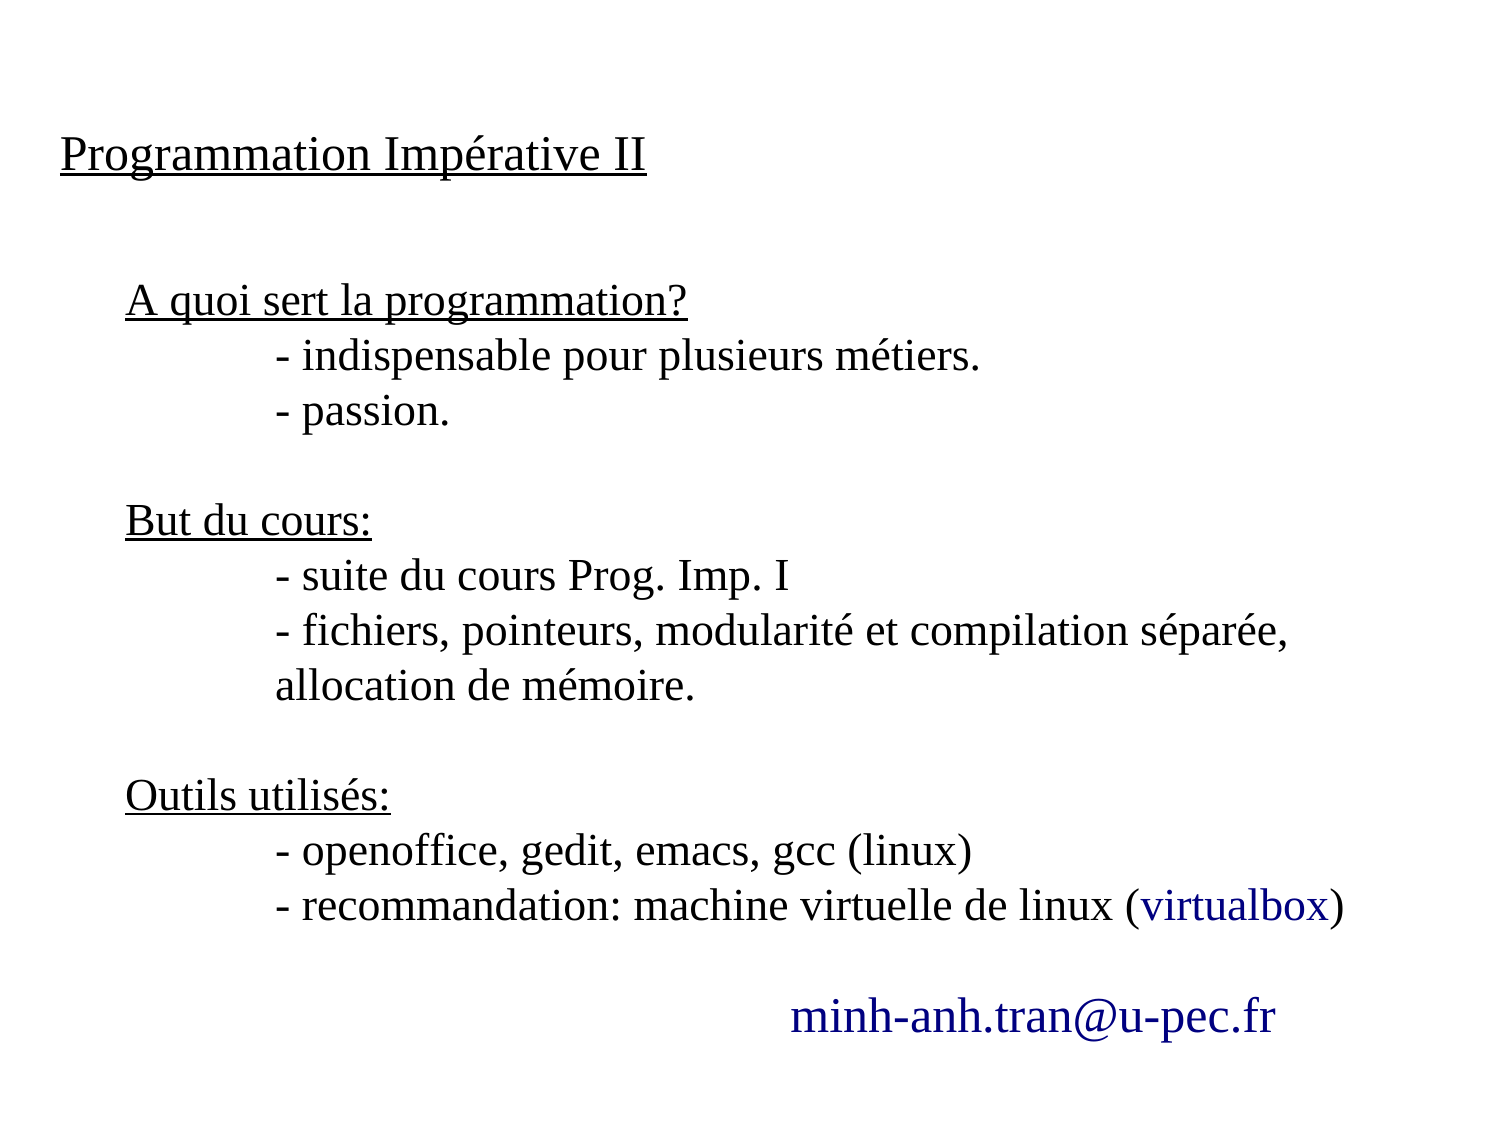

Programmation Impérative II
A quoi sert la programmation?
	- indispensable pour plusieurs métiers.
	- passion.
But du cours:
	- suite du cours Prog. Imp. I
	- fichiers, pointeurs, modularité et compilation séparée, 		allocation de mémoire.
Outils utilisés:
	- openoffice, gedit, emacs, gcc (linux)
	- recommandation: machine virtuelle de linux (virtualbox)
minh-anh.tran@u-pec.fr